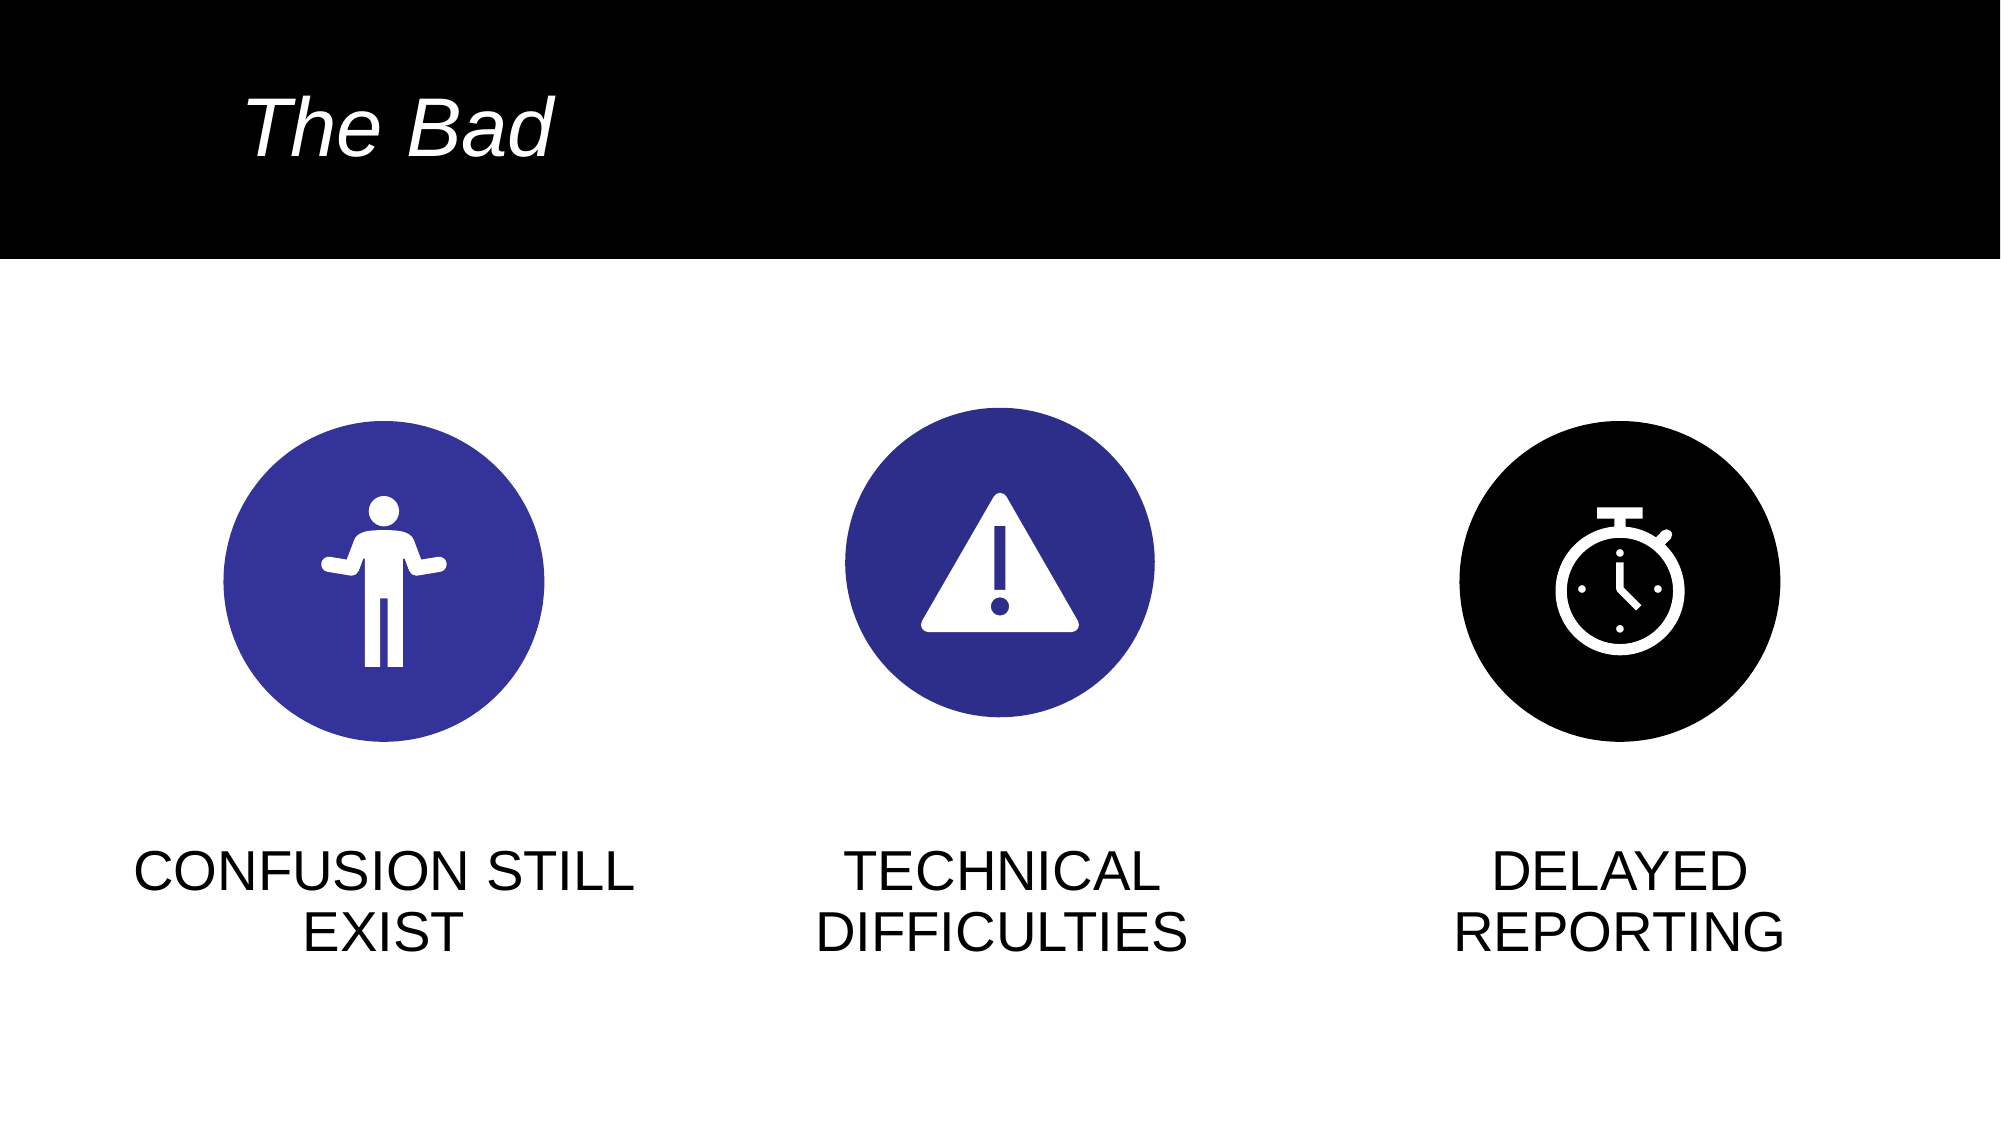

The Bad
Confusion Still Exist
Technical Difficulties
Delayed Reporting